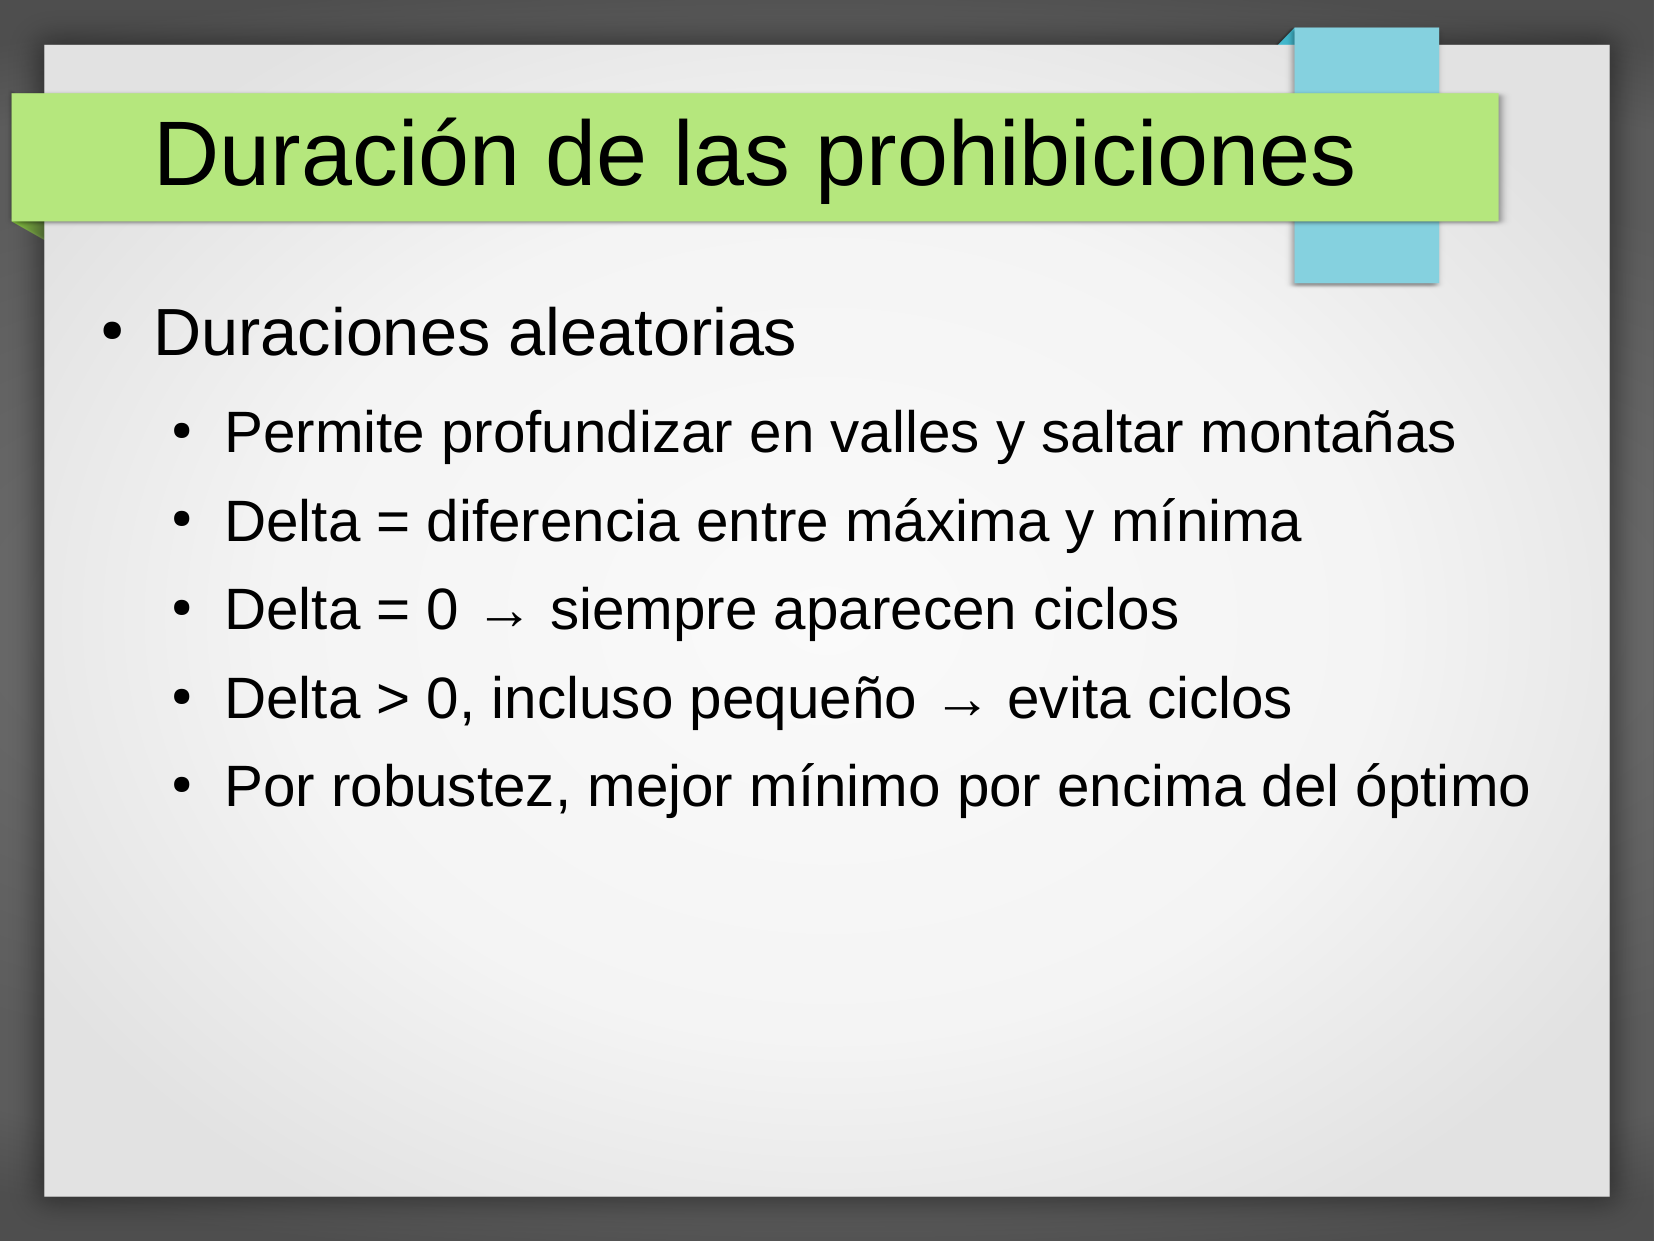

# Duración de las prohibiciones
Duraciones aleatorias
Permite profundizar en valles y saltar montañas
Delta = diferencia entre máxima y mínima
Delta = 0 → siempre aparecen ciclos
Delta > 0, incluso pequeño → evita ciclos
Por robustez, mejor mínimo por encima del óptimo